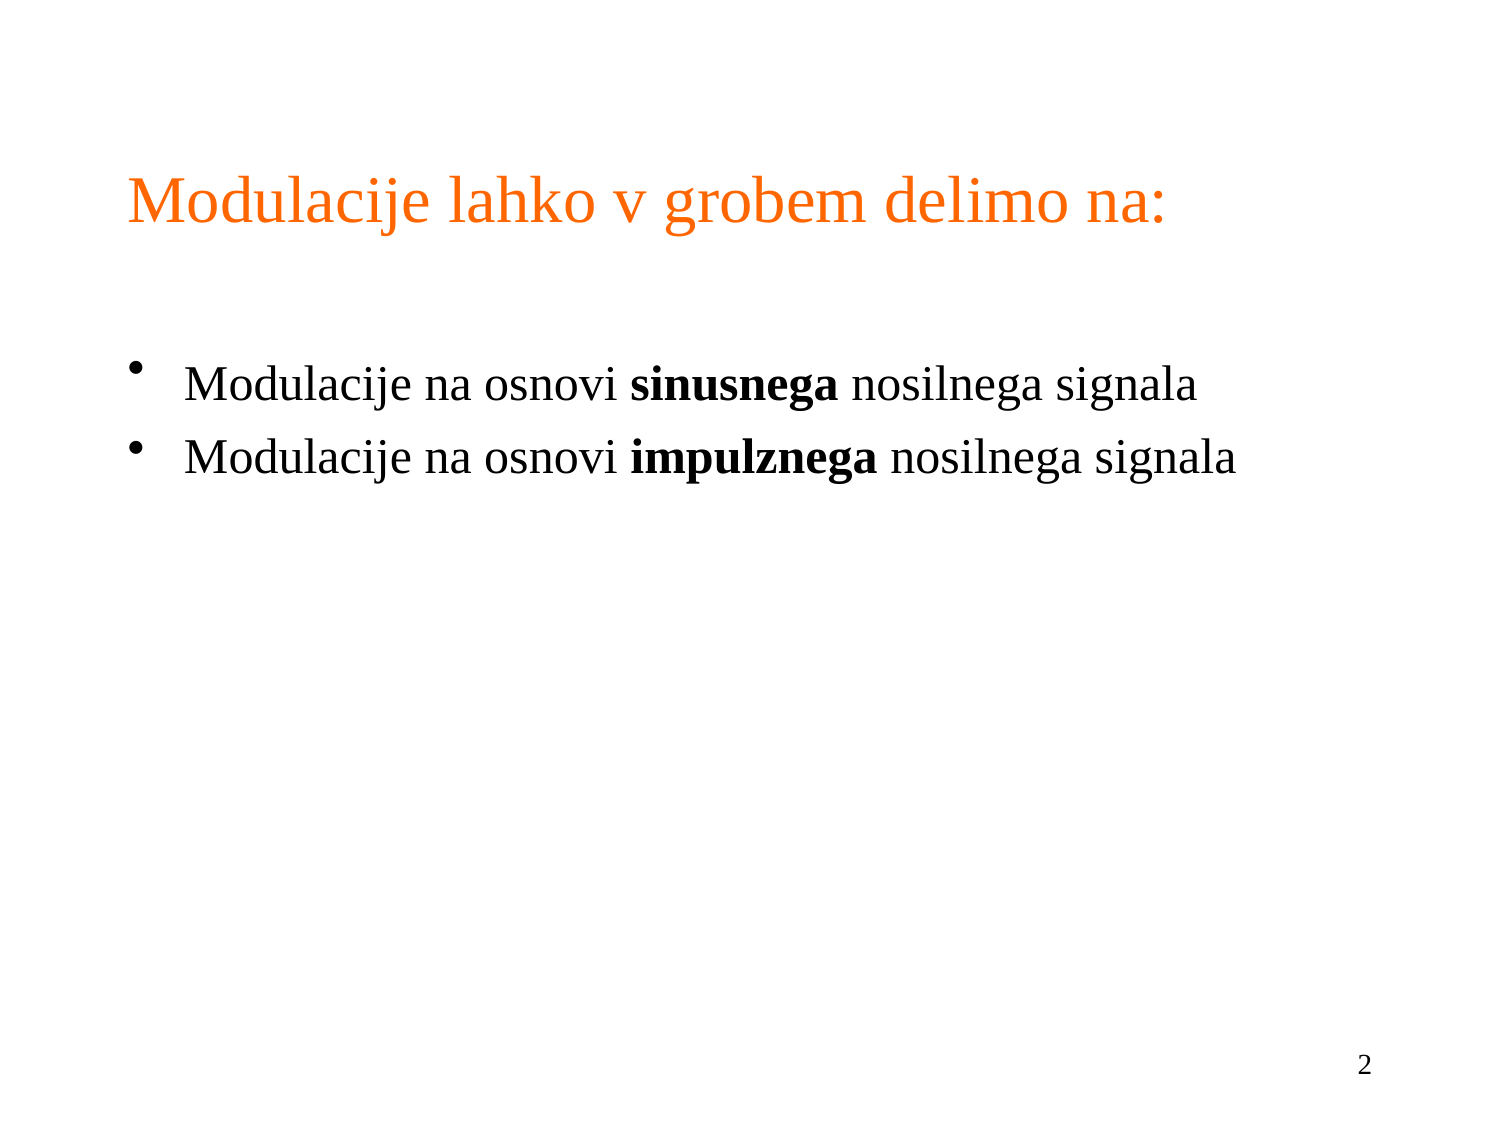

# Modulacije lahko v grobem delimo na:
Modulacije na osnovi sinusnega nosilnega signala
Modulacije na osnovi impulznega nosilnega signala